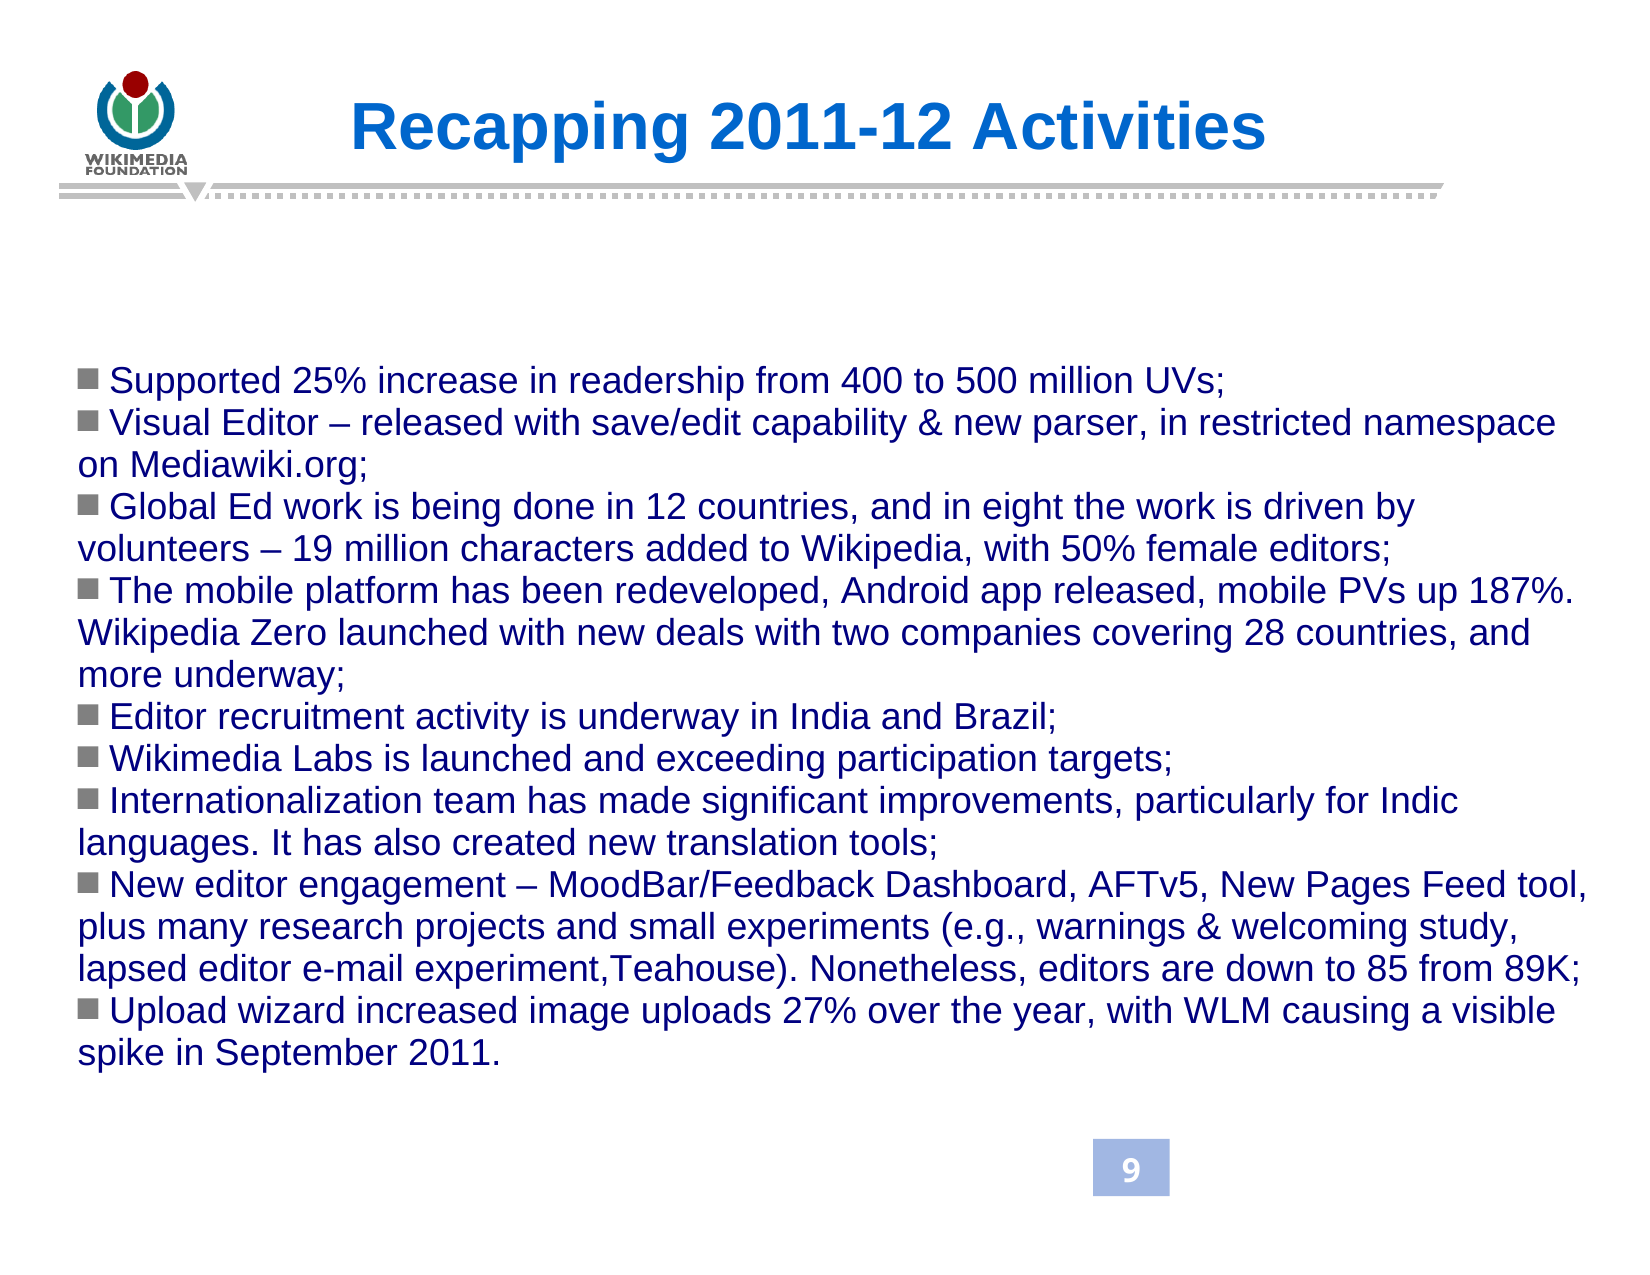

Recapping 2011-12 Activities
 Supported 25% increase in readership from 400 to 500 million UVs;
 Visual Editor – released with save/edit capability & new parser, in restricted namespace on Mediawiki.org;
 Global Ed work is being done in 12 countries, and in eight the work is driven by volunteers – 19 million characters added to Wikipedia, with 50% female editors;
 The mobile platform has been redeveloped, Android app released, mobile PVs up 187%. Wikipedia Zero launched with new deals with two companies covering 28 countries, and more underway;
 Editor recruitment activity is underway in India and Brazil;
 Wikimedia Labs is launched and exceeding participation targets;
 Internationalization team has made significant improvements, particularly for Indic languages. It has also created new translation tools;
 New editor engagement – MoodBar/Feedback Dashboard, AFTv5, New Pages Feed tool, plus many research projects and small experiments (e.g., warnings & welcoming study, lapsed editor e-mail experiment,Teahouse). Nonetheless, editors are down to 85 from 89K;
 Upload wizard increased image uploads 27% over the year, with WLM causing a visible spike in September 2011.
9